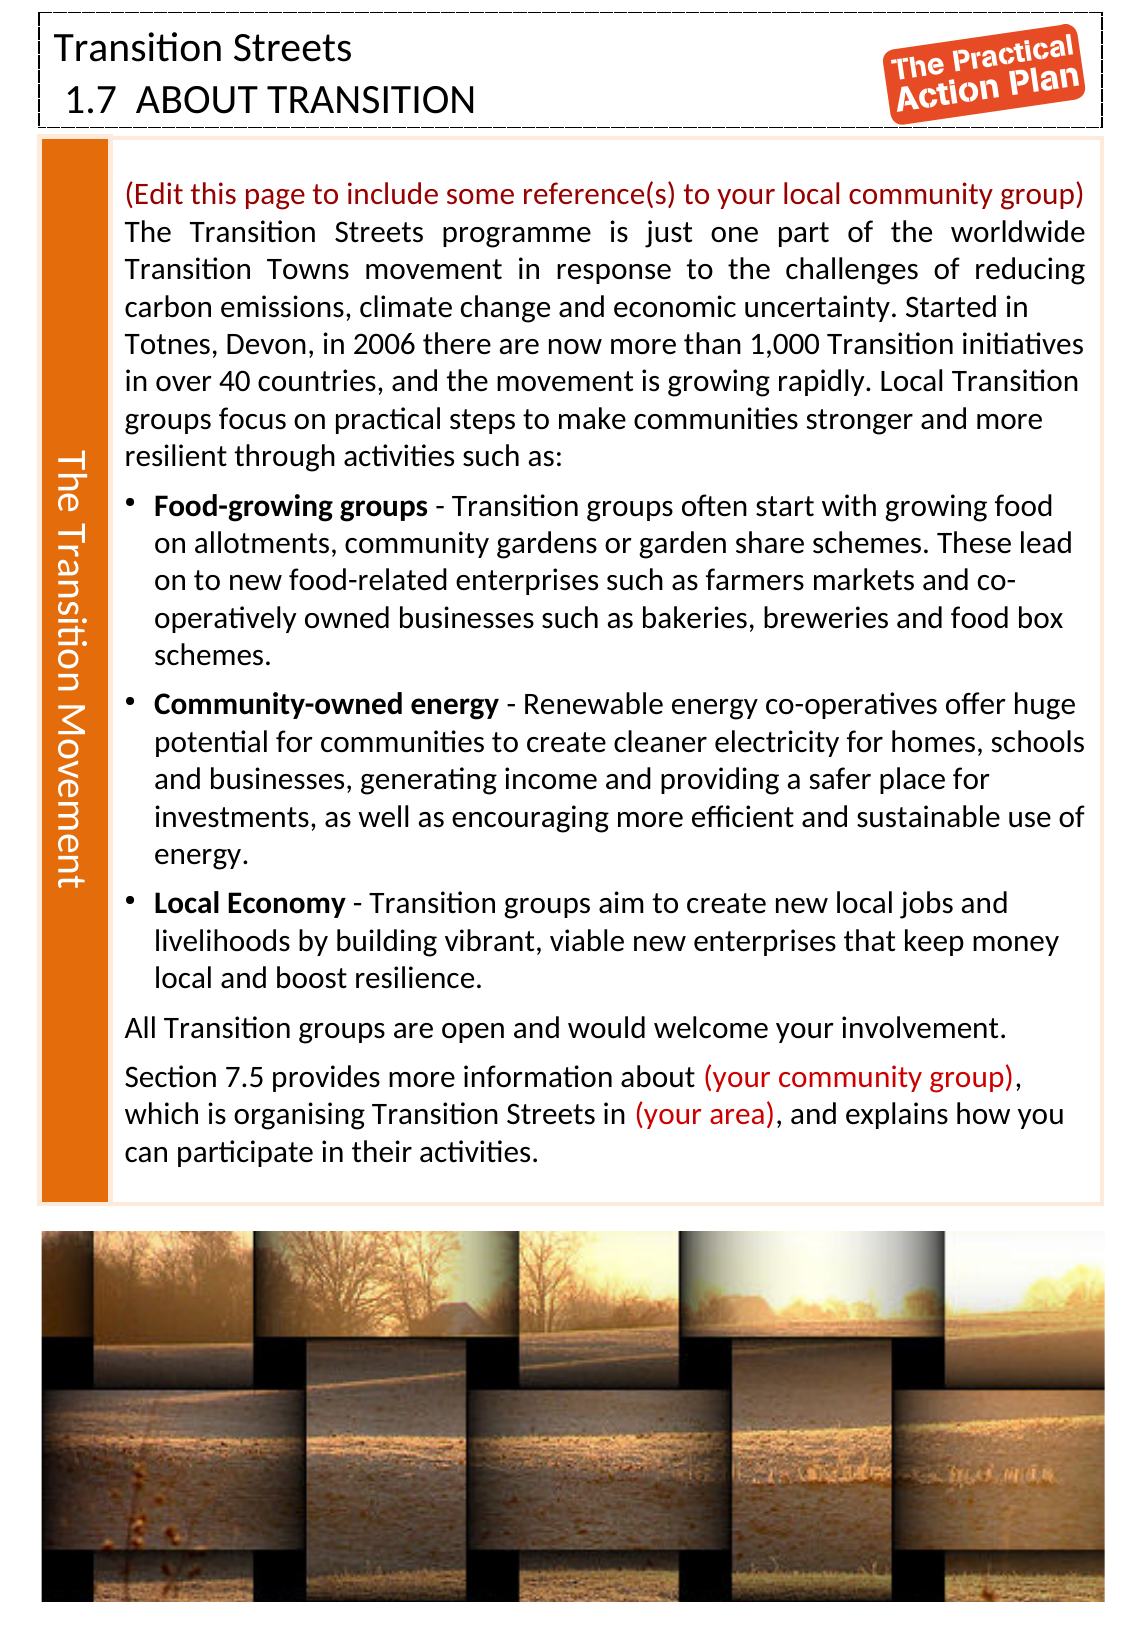

1.7 ABOUT TRANSITION
The Transition Movement
(Edit this page to include some reference(s) to your local community group)
The Transition Streets programme is just one part of the worldwide Transition Towns movement in response to the challenges of reducing carbon emissions, climate change and economic uncertainty. Started in
Totnes, Devon, in 2006 there are now more than 1,000 Transition initiatives in over 40 countries, and the movement is growing rapidly. Local Transition groups focus on practical steps to make communities stronger and more resilient through activities such as:
Food-growing groups - Transition groups often start with growing food on allotments, community gardens or garden share schemes. These lead on to new food-related enterprises such as farmers markets and co-operatively owned businesses such as bakeries, breweries and food box schemes.
Community-owned energy - Renewable energy co-operatives offer huge potential for communities to create cleaner electricity for homes, schools and businesses, generating income and providing a safer place for investments, as well as encouraging more efficient and sustainable use of energy.
Local Economy - Transition groups aim to create new local jobs and livelihoods by building vibrant, viable new enterprises that keep money local and boost resilience.
All Transition groups are open and would welcome your involvement.
Section 7.5 provides more information about (your community group), which is organising Transition Streets in (your area), and explains how you can participate in their activities.